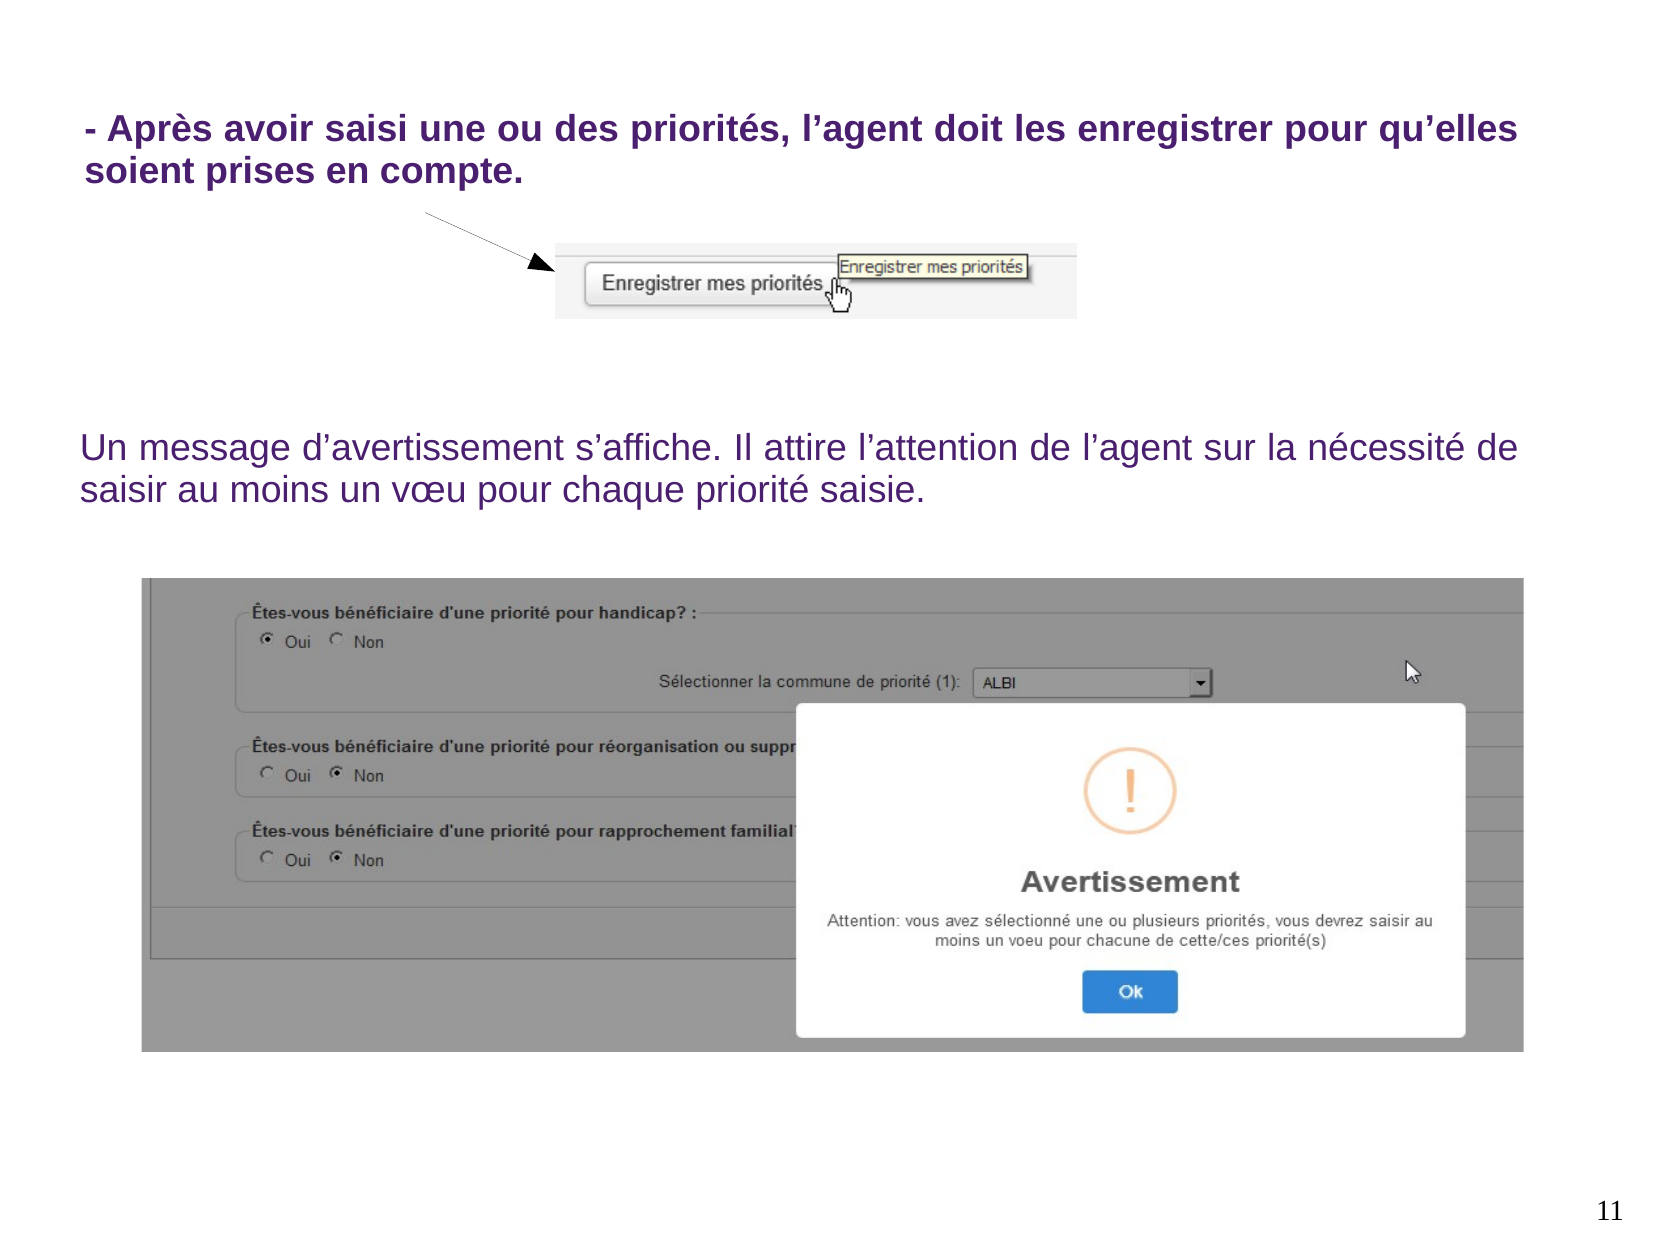

- Après avoir saisi une ou des priorités, l’agent doit les enregistrer pour qu’elles soient prises en compte.
Un message d’avertissement s’affiche. Il attire l’attention de l’agent sur la nécessité de saisir au moins un vœu pour chaque priorité saisie.
11